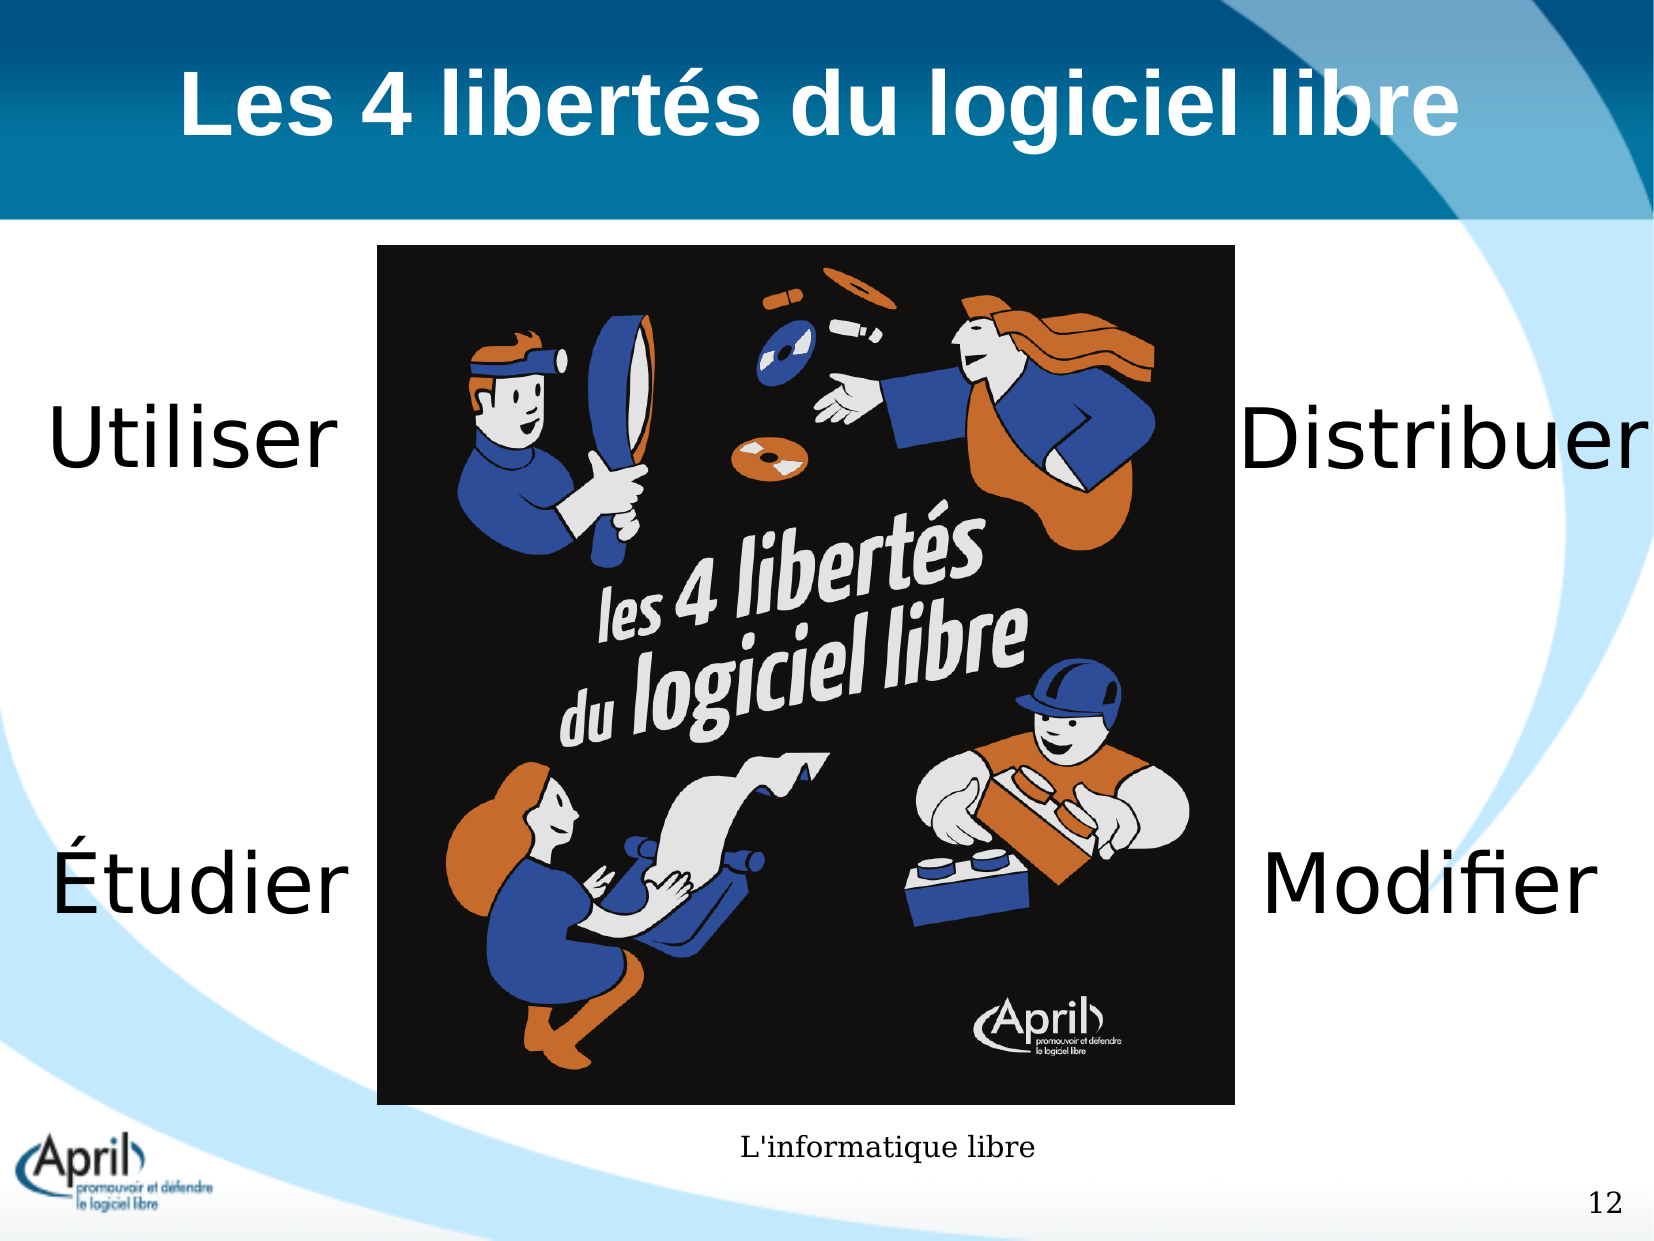

# Les 4 libertés du logiciel libre
Utiliser
Distribuer
Étudier
Modifier
L'informatique libre
12